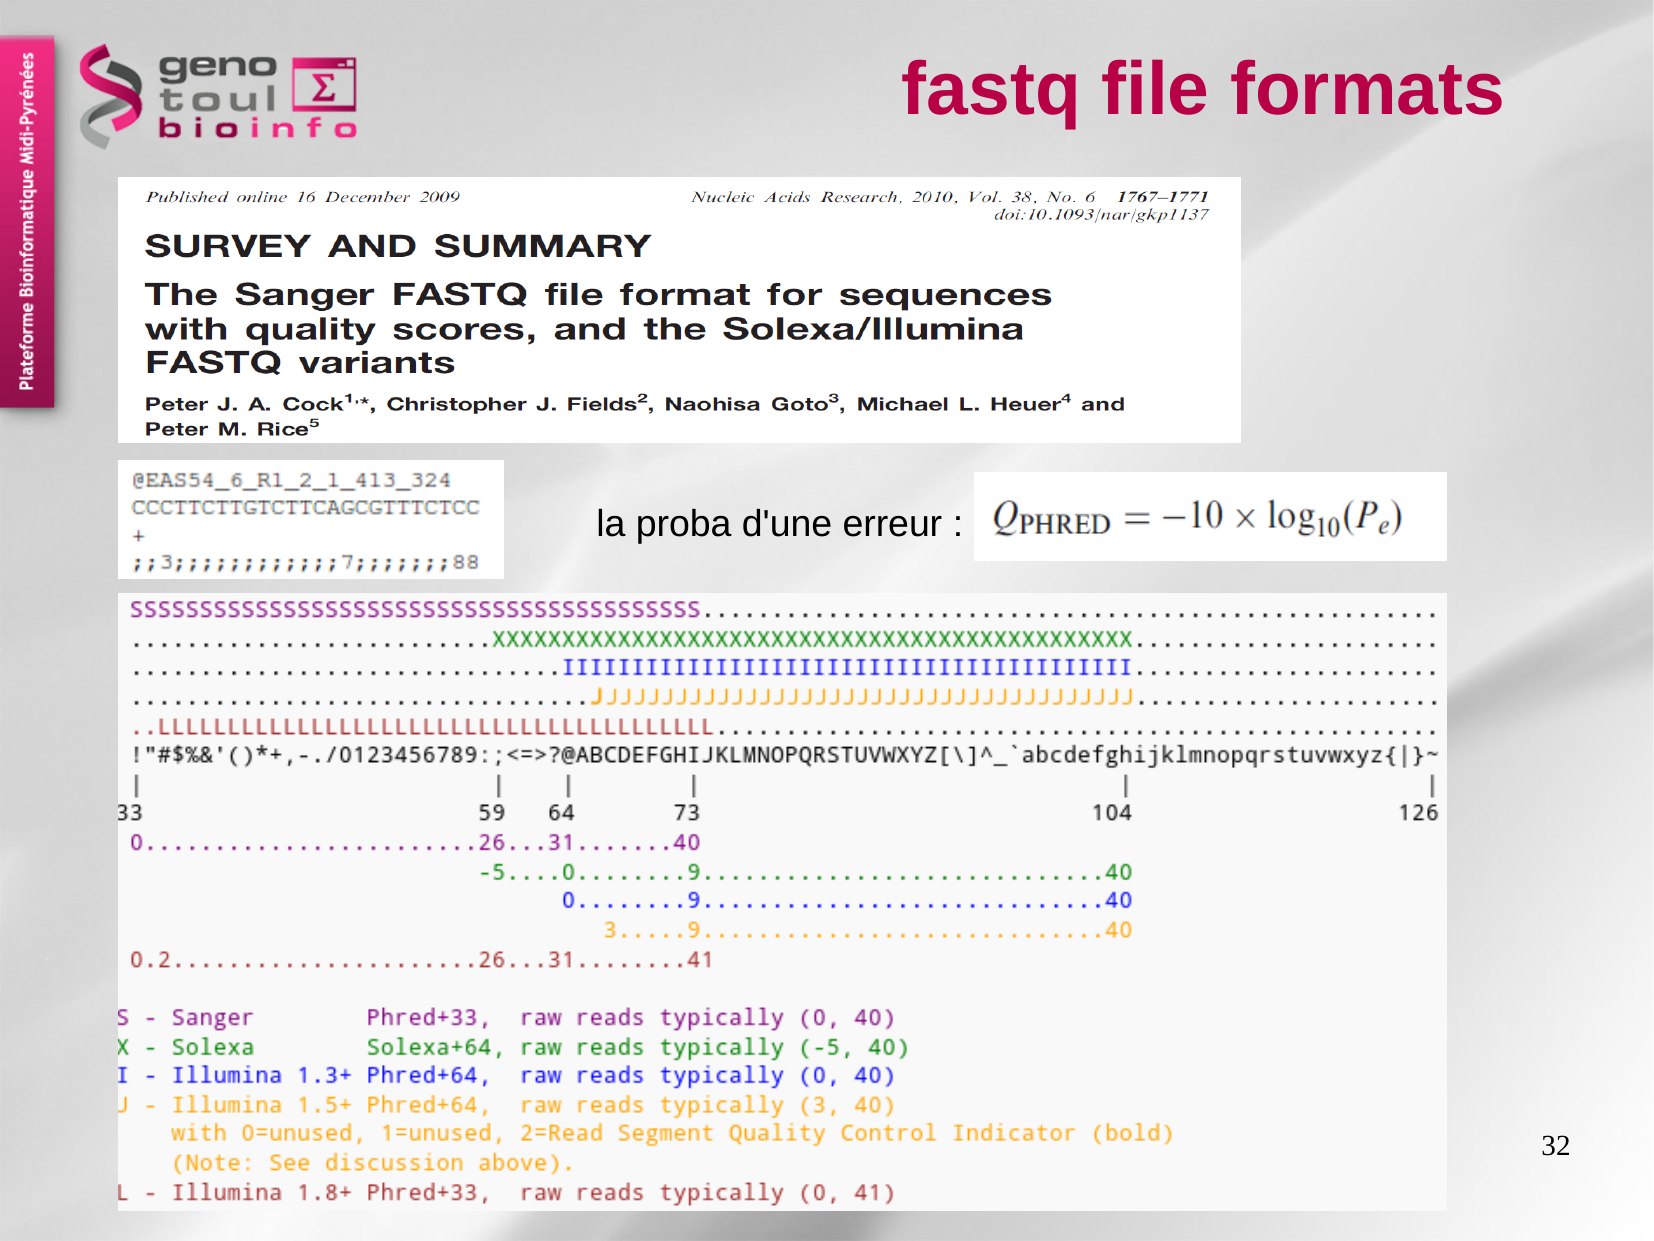

# fastq file formats
la proba d'une erreur :
32